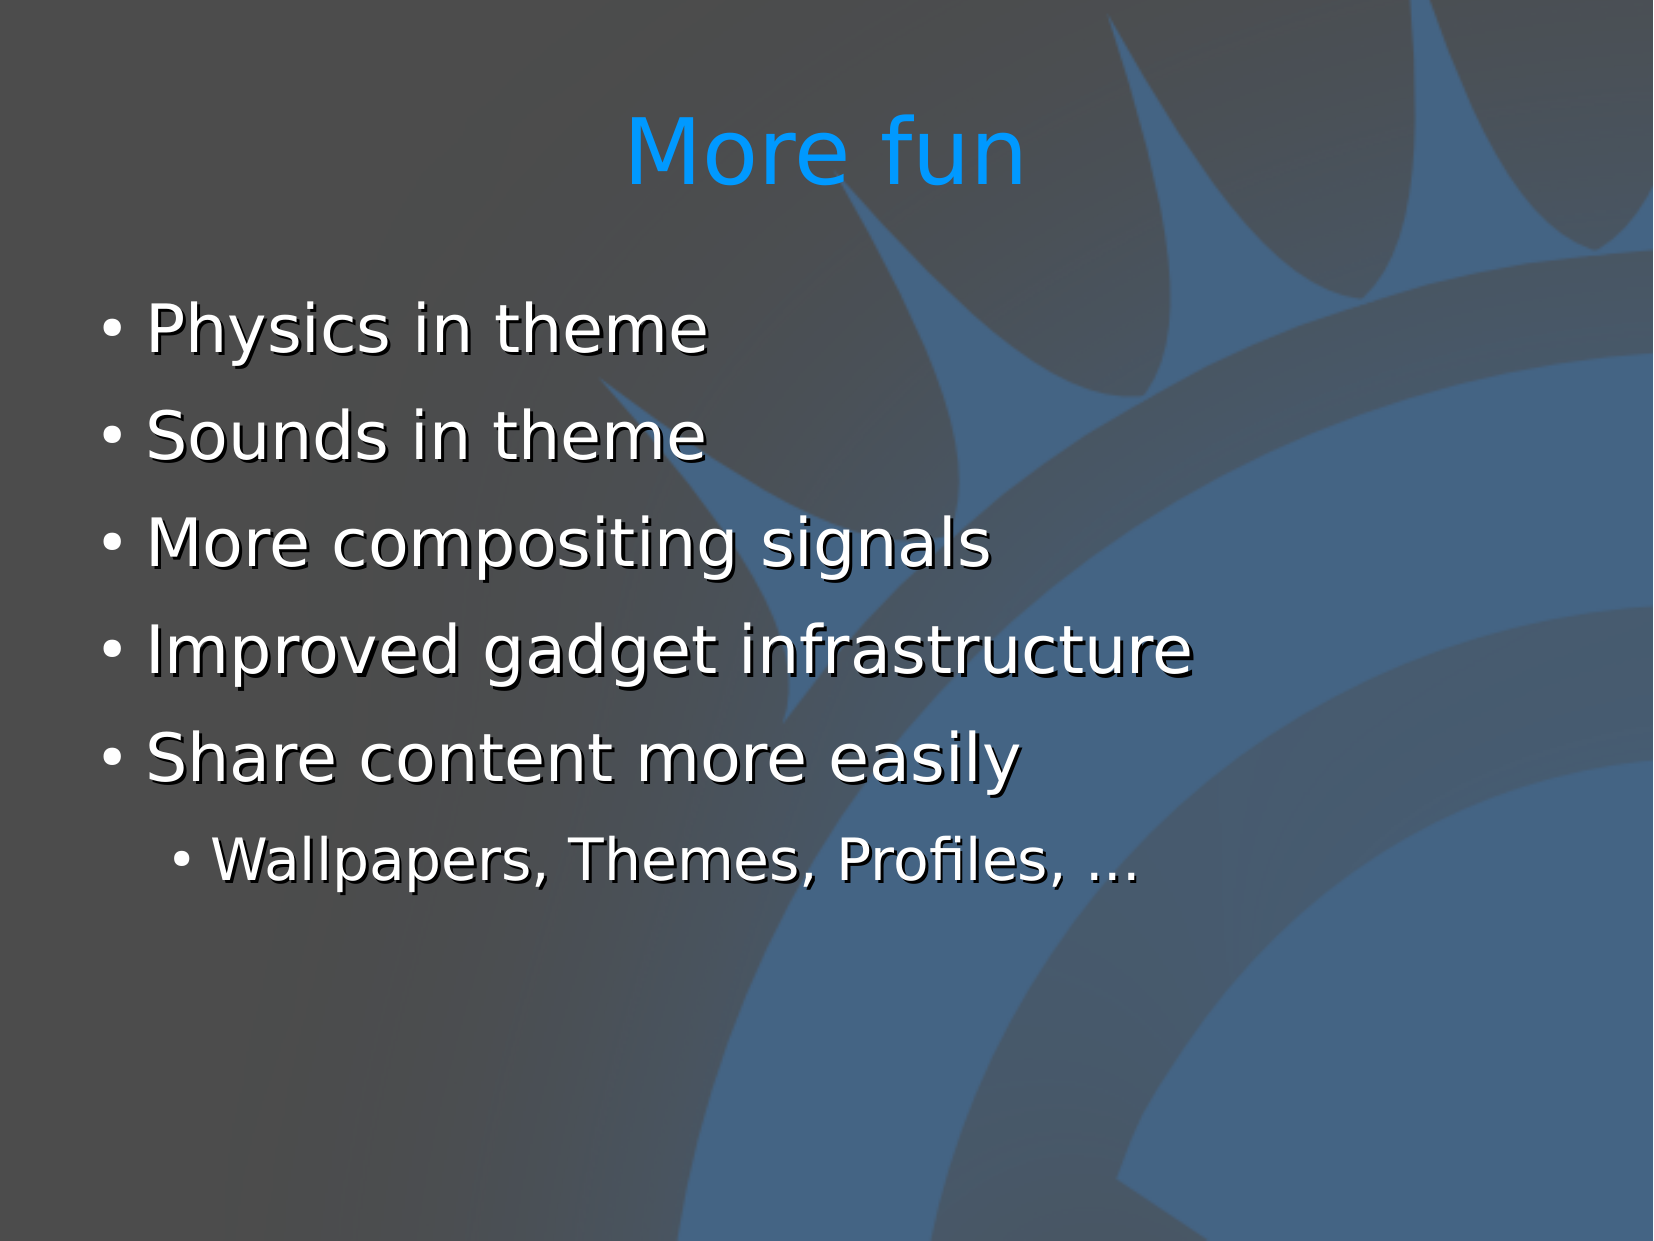

# More fun
 Physics in theme
 Sounds in theme
 More compositing signals
 Improved gadget infrastructure
 Share content more easily
 Wallpapers, Themes, Profiles, ...